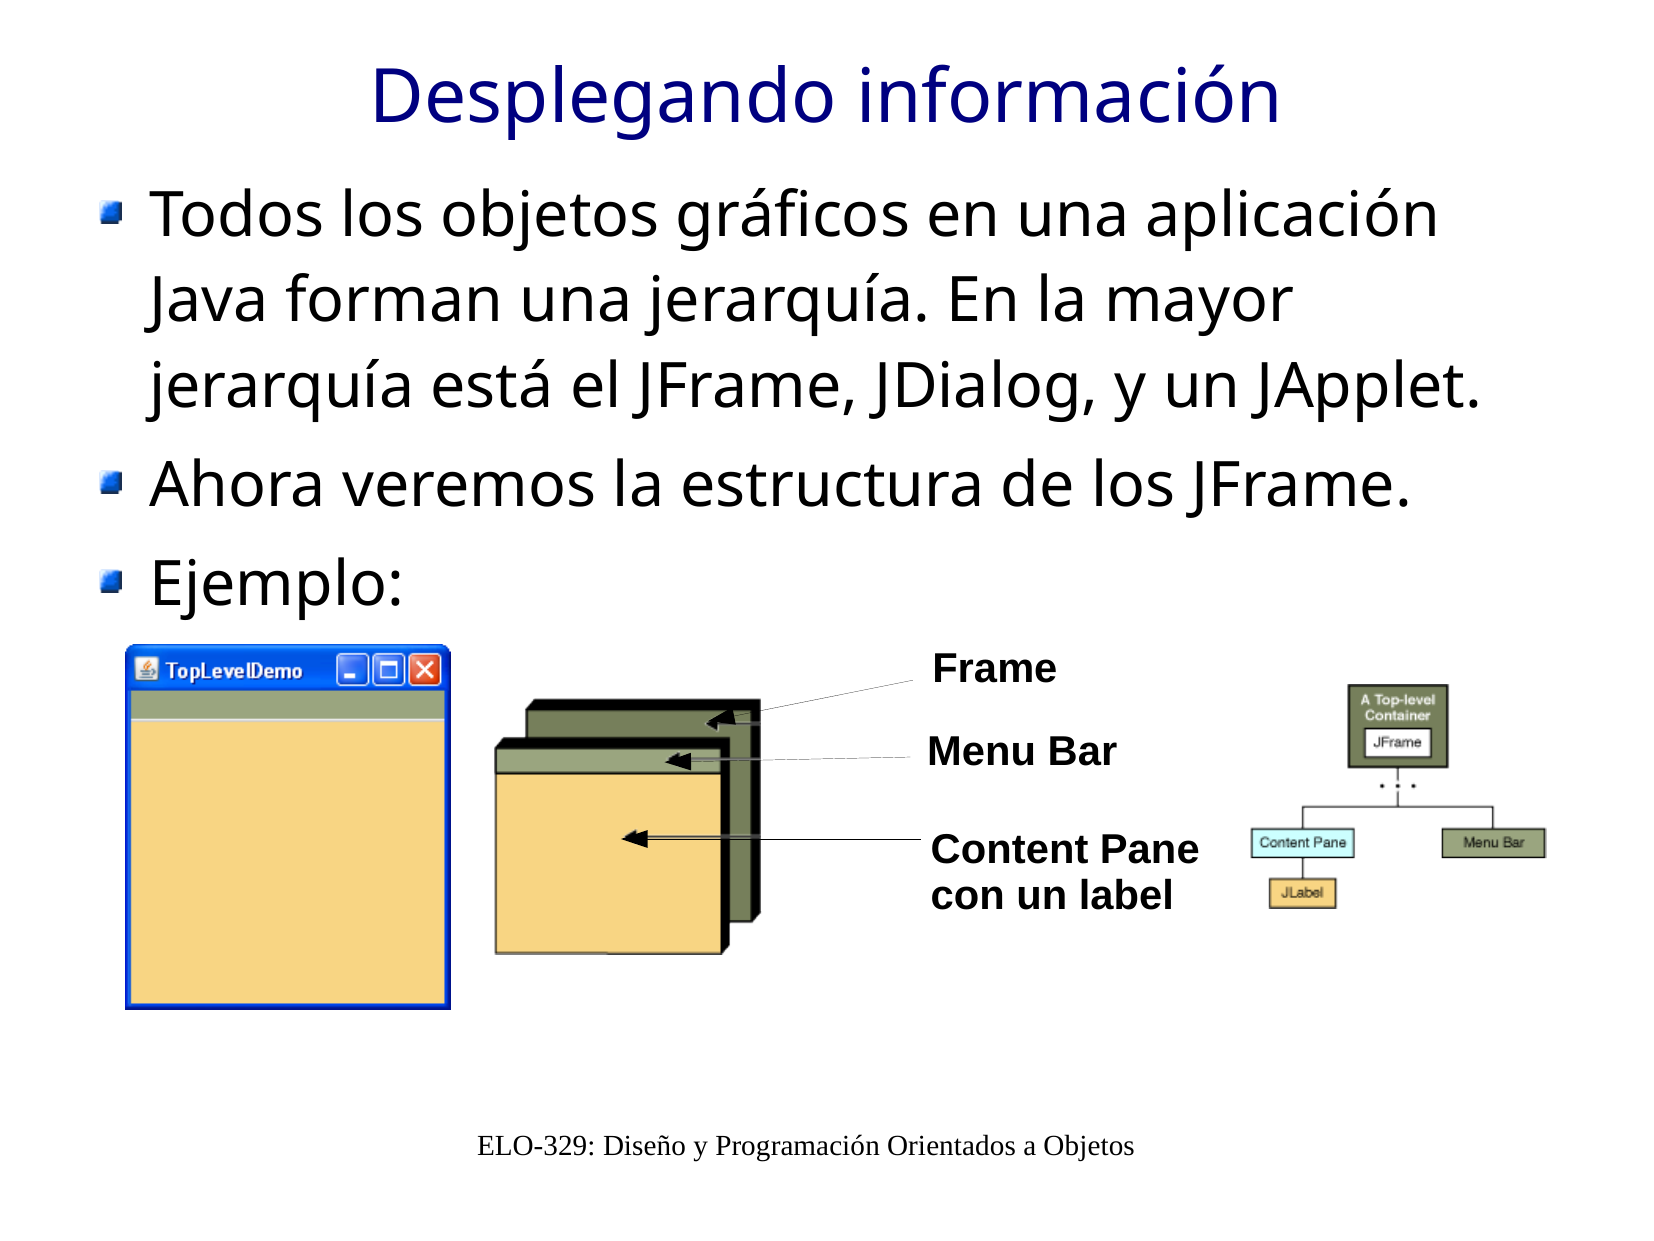

# Desplegando información
Todos los objetos gráficos en una aplicación Java forman una jerarquía. En la mayor jerarquía está el JFrame, JDialog, y un JApplet.
Ahora veremos la estructura de los JFrame.
Ejemplo:
Frame
Menu Bar
Content Pane con un label